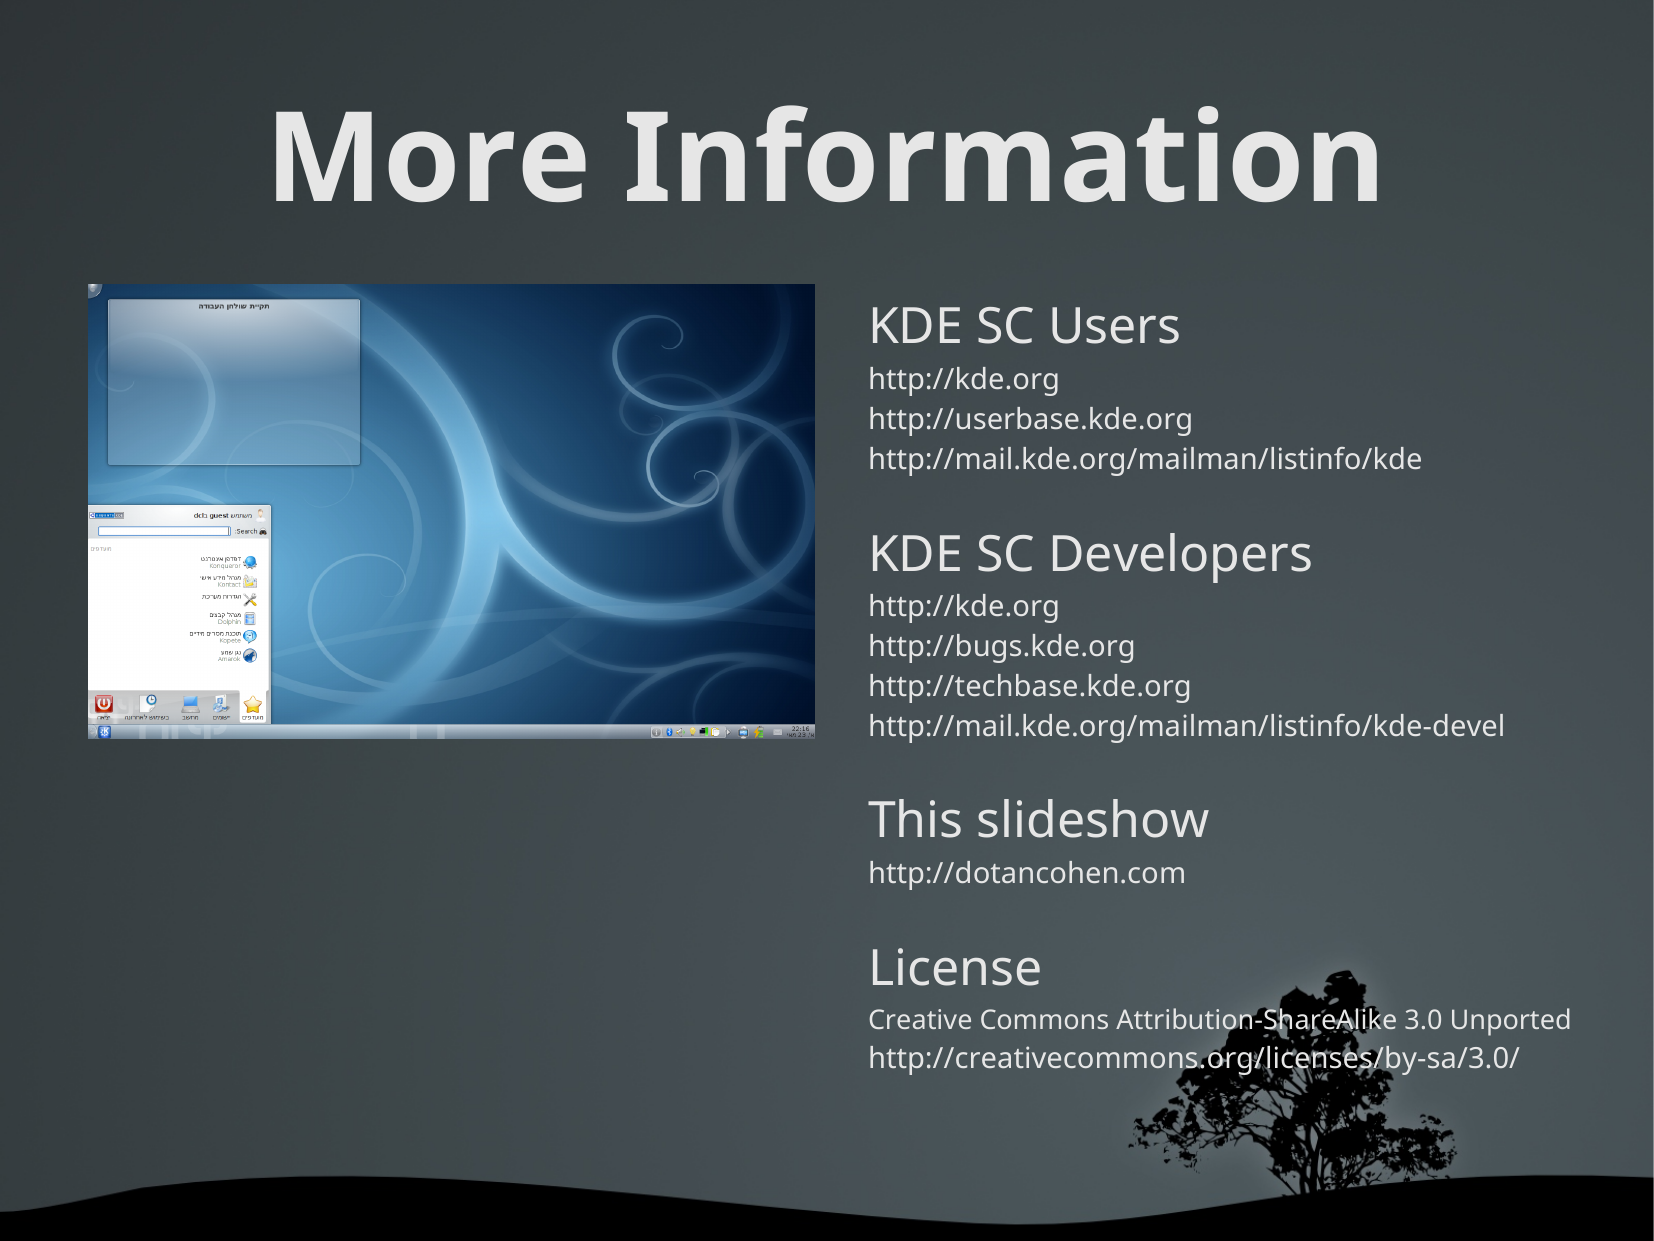

# More Information
KDE SC Users
http://kde.org
http://userbase.kde.org
http://mail.kde.org/mailman/listinfo/kde
KDE SC Developers
http://kde.org
http://bugs.kde.org
http://techbase.kde.org
http://mail.kde.org/mailman/listinfo/kde-devel
This slideshow
http://dotancohen.com
License
Creative Commons Attribution-ShareAlike 3.0 Unported
http://creativecommons.org/licenses/by-sa/3.0/